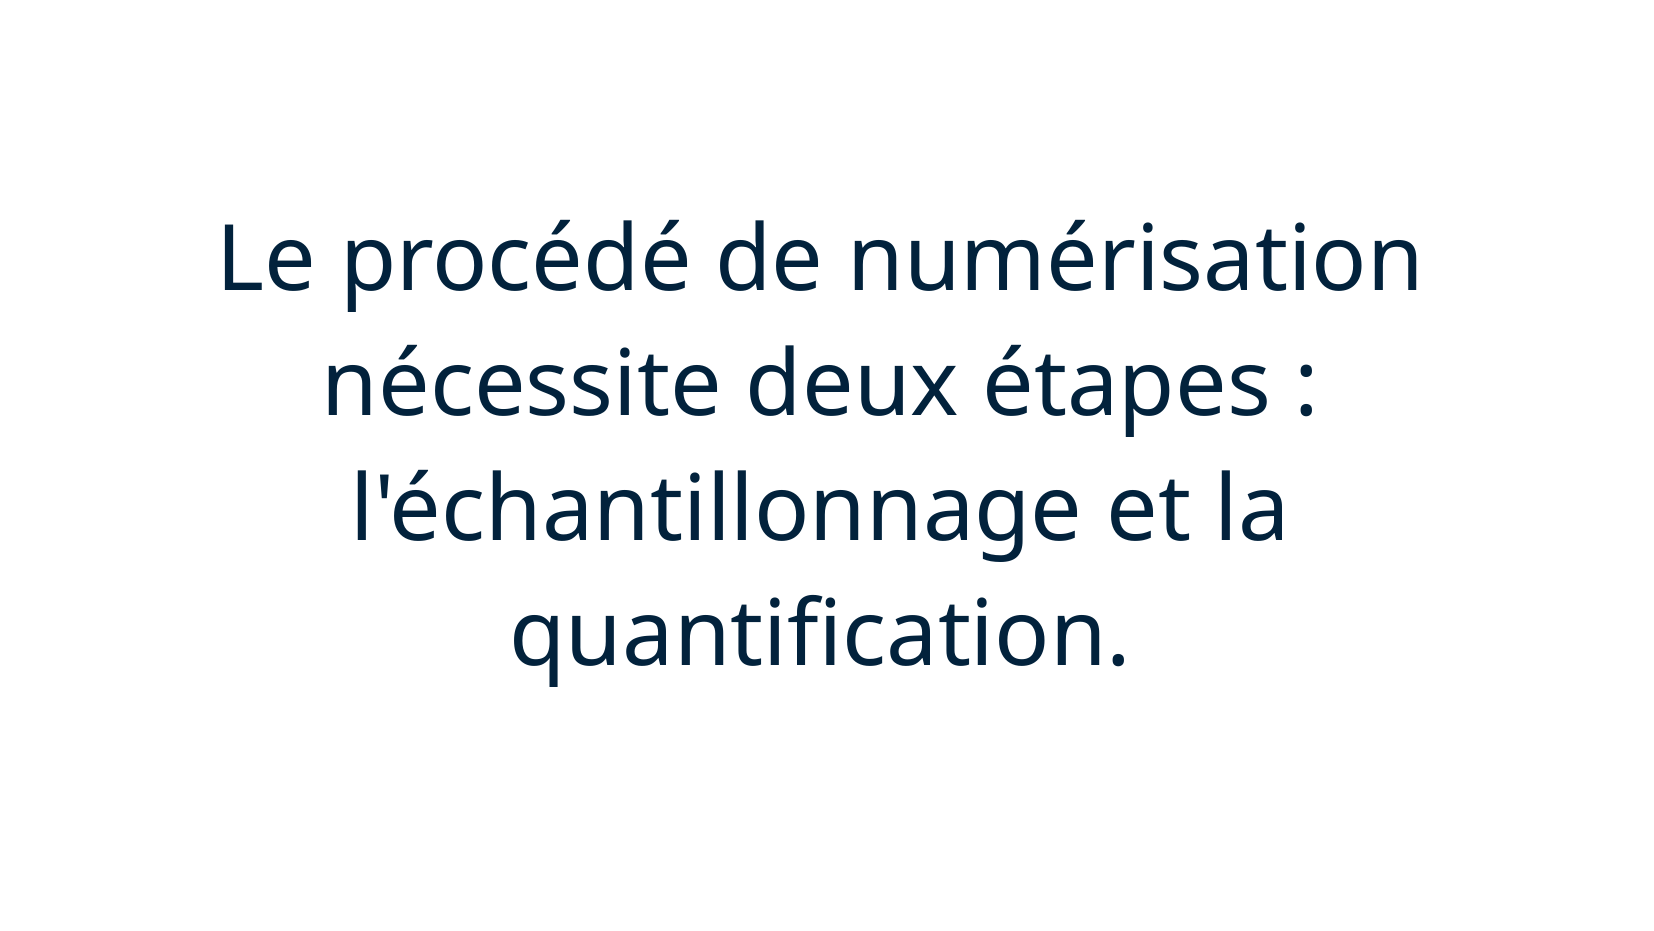

# Le procédé de numérisation nécessite deux étapes : l'échantillonnage et la quantification.